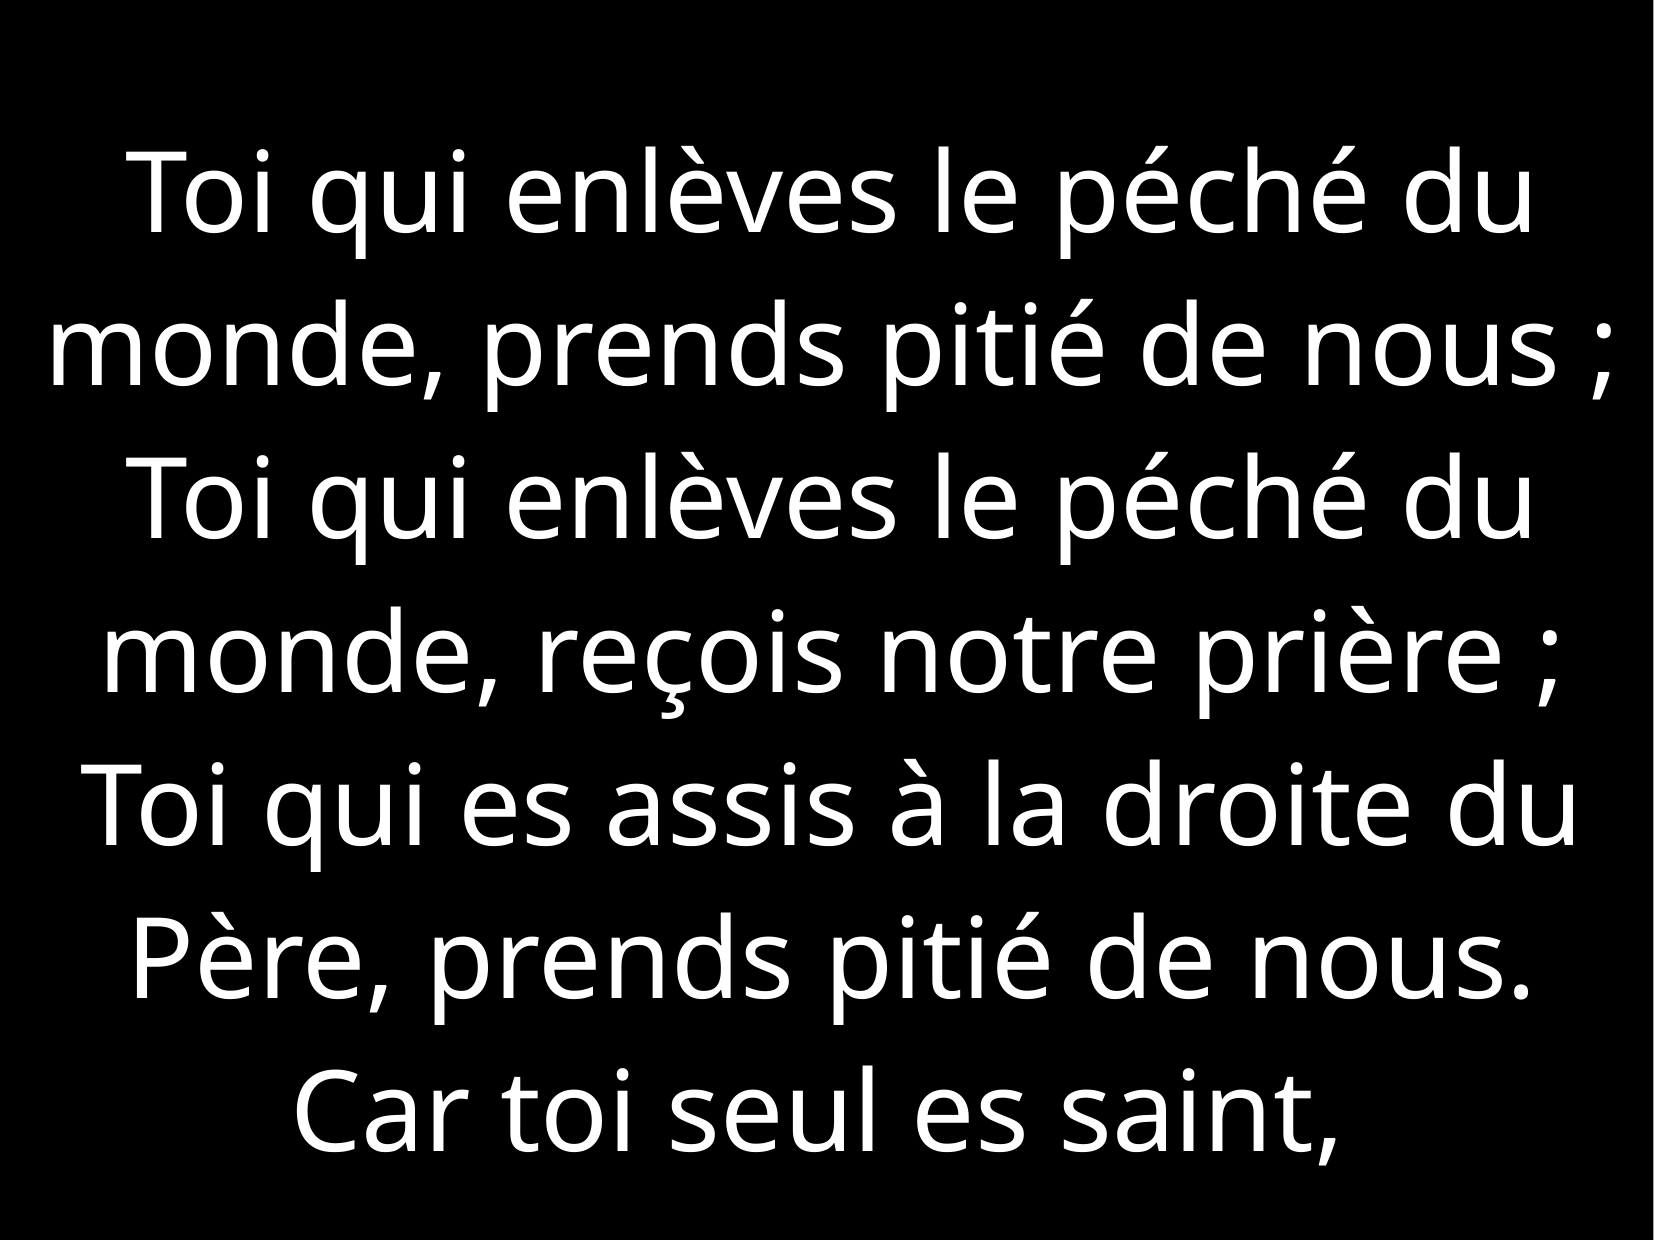

# Toi qui enlèves le péché du monde, prends pitié de nous ;
Toi qui enlèves le péché du monde, reçois notre prière ;
Toi qui es assis à la droite du Père, prends pitié de nous.
Car toi seul es saint,